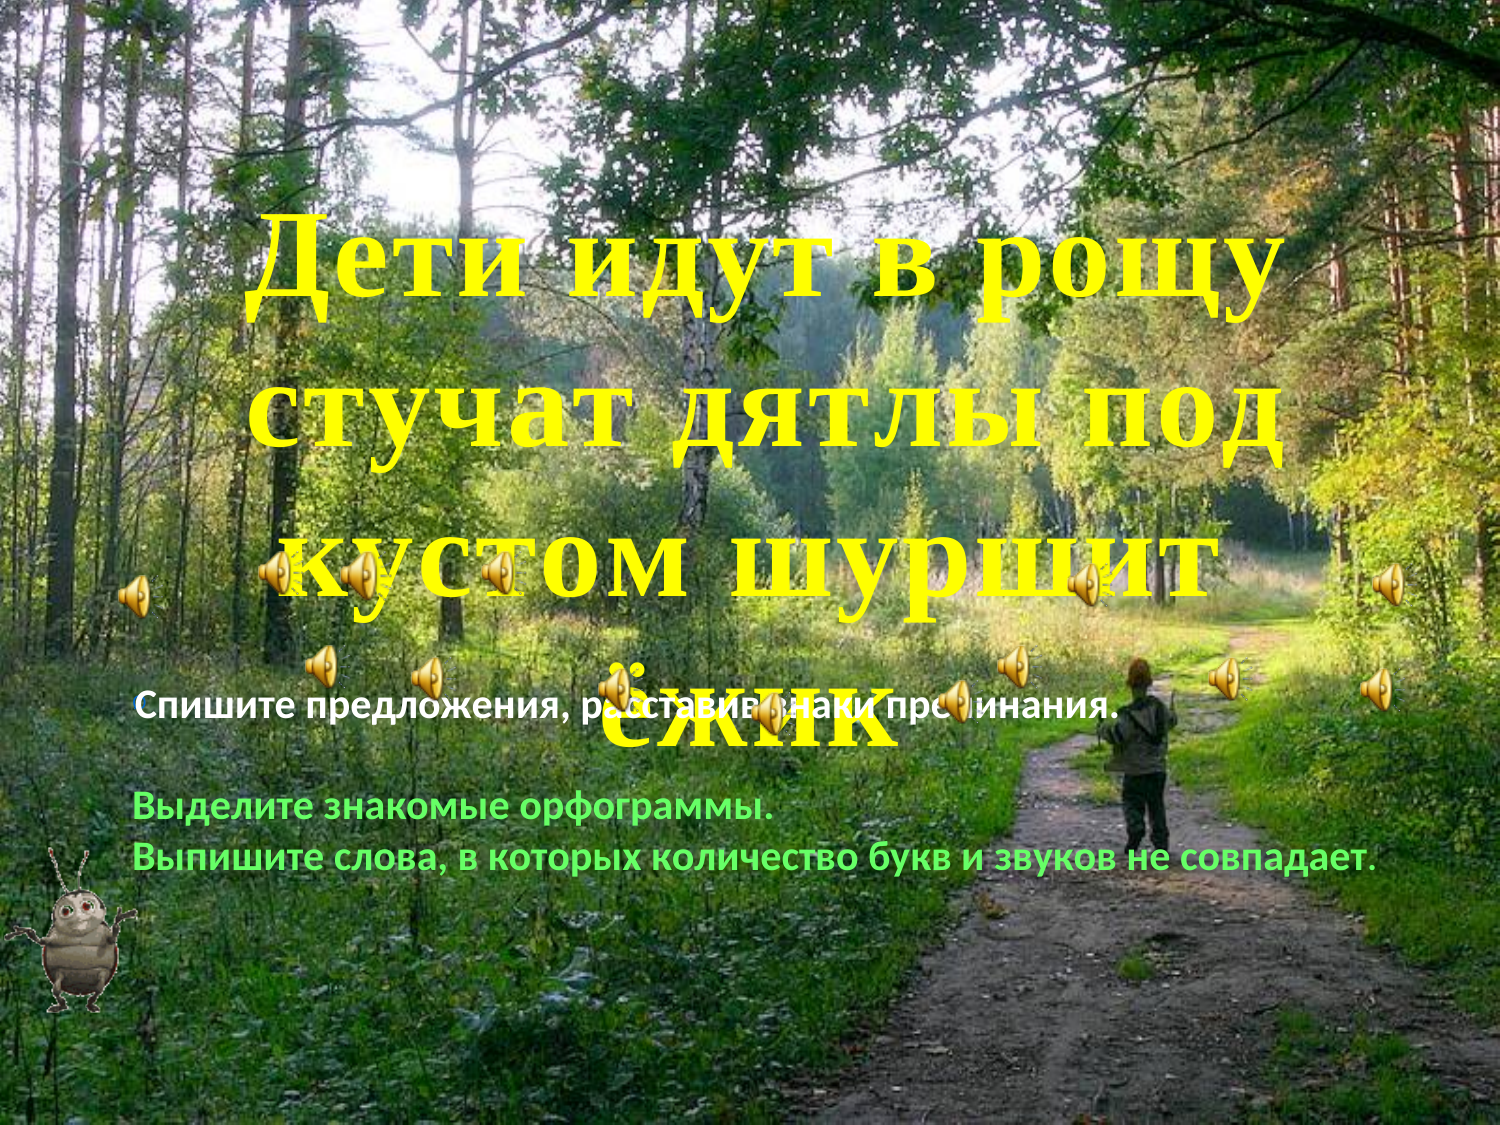

# Дети идут в рощу стучат дятлы под кустом шуршит ёжик
Спишите предложения, расставив знаки препинания.
Выделите знакомые орфограммы.
Выпишите слова, в которых количество букв и звуков не совпадает.